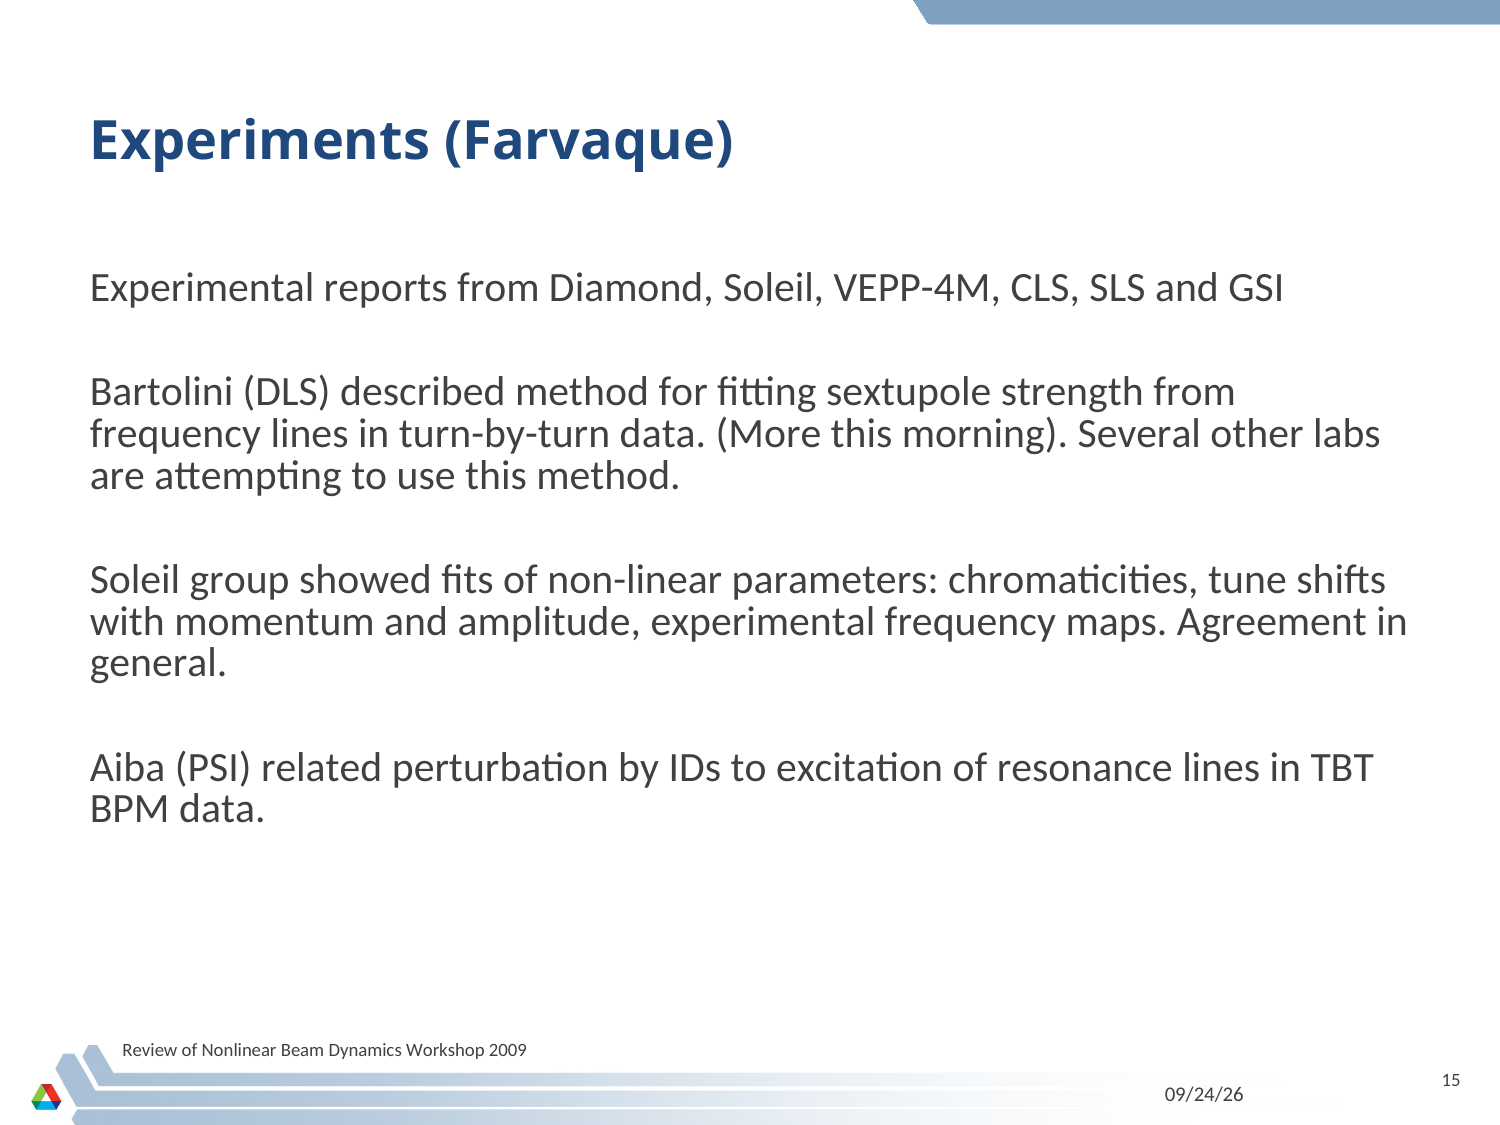

# Experiments (Farvaque)
Experimental reports from Diamond, Soleil, VEPP-4M, CLS, SLS and GSI
Bartolini (DLS) described method for fitting sextupole strength from frequency lines in turn-by-turn data. (More this morning). Several other labs are attempting to use this method.
Soleil group showed fits of non-linear parameters: chromaticities, tune shifts with momentum and amplitude, experimental frequency maps. Agreement in general.
Aiba (PSI) related perturbation by IDs to excitation of resonance lines in TBT BPM data.
Review of Nonlinear Beam Dynamics Workshop 2009
15
1/13/2010